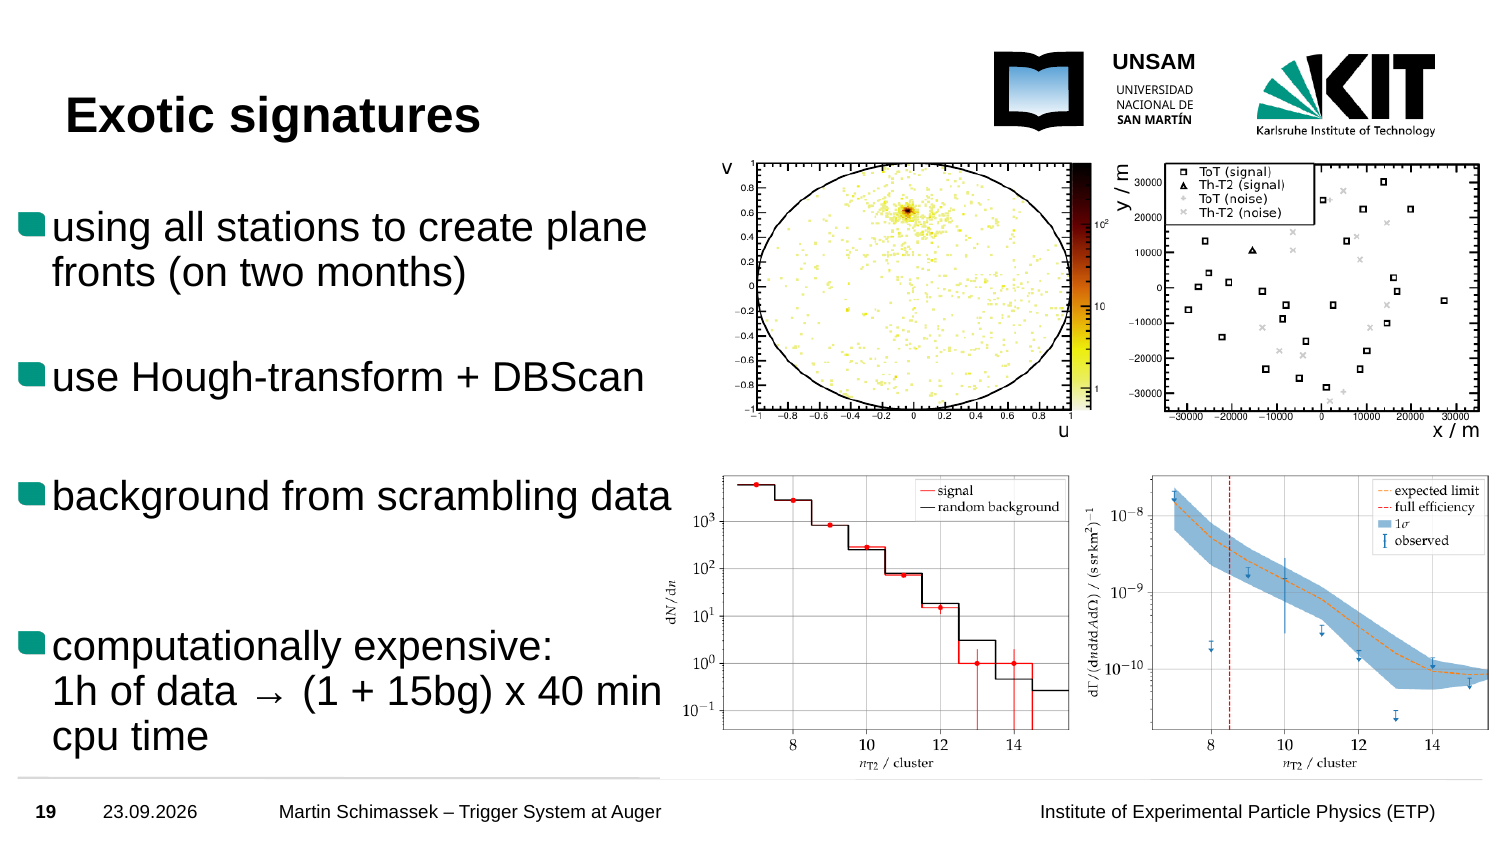

# Exotic signatures
using all stations to create plane fronts (on two months)
use Hough-transform + DBScan
background from scrambling data
computationally expensive:
1h of data → (1 + 15bg) x 40 min cpu time